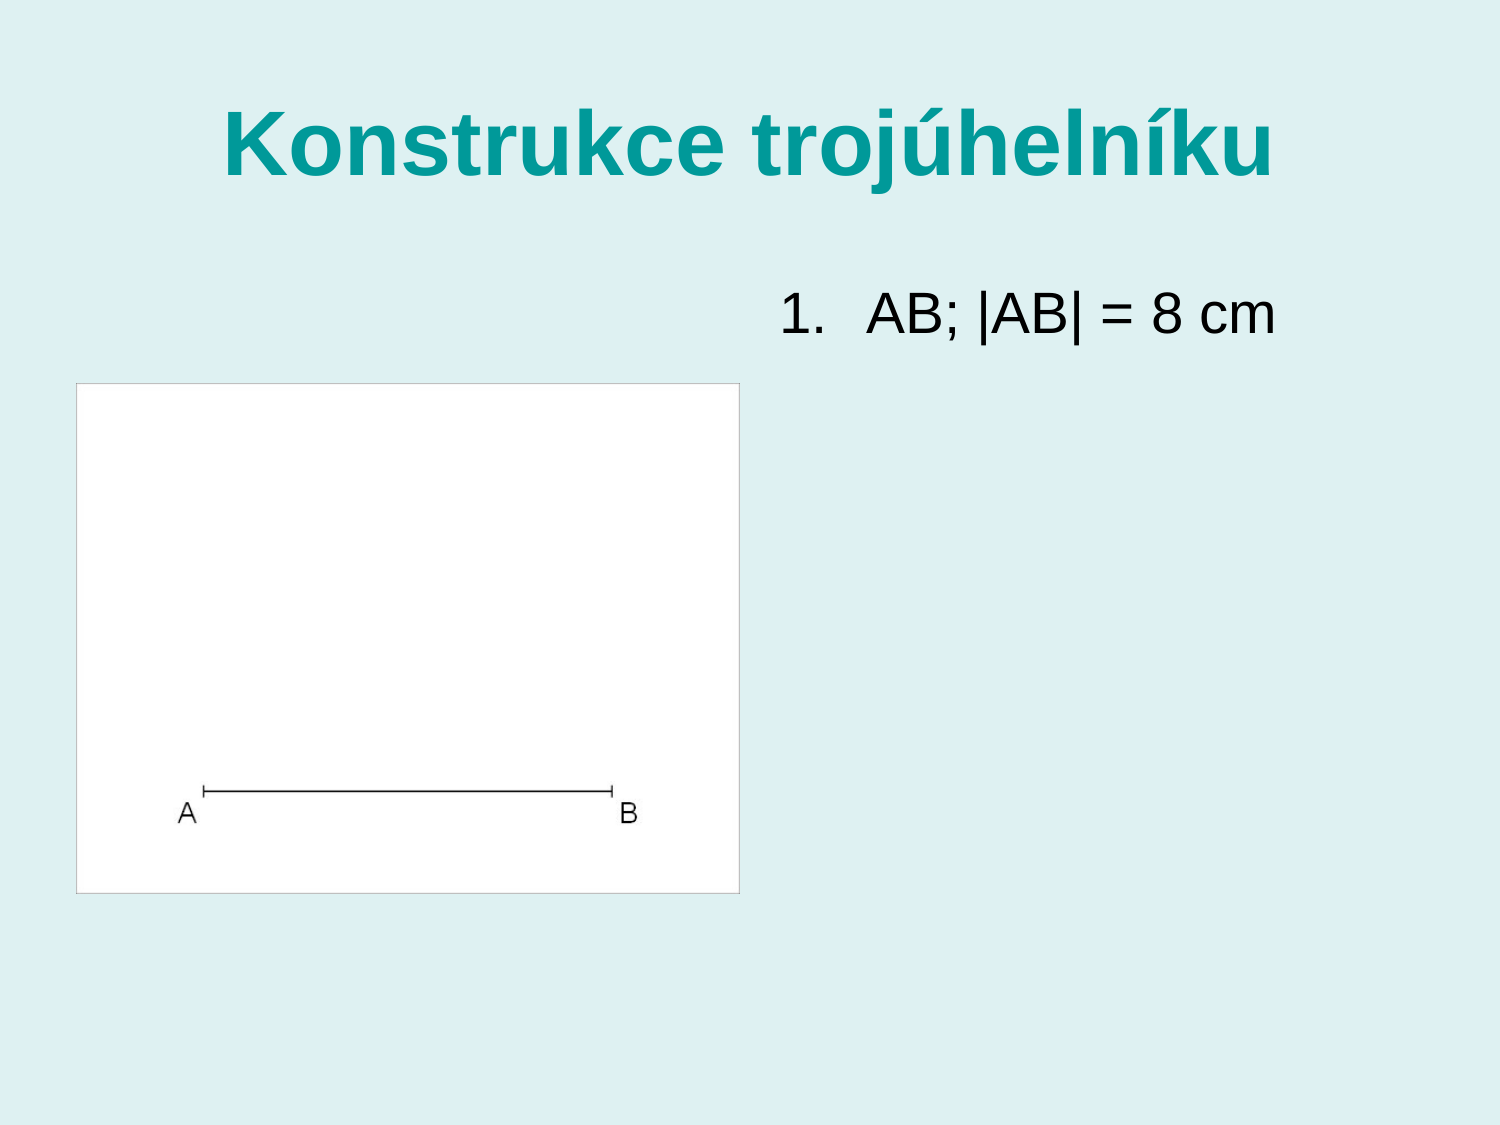

# Konstrukce trojúhelníku
AB; |AB| = 8 cm